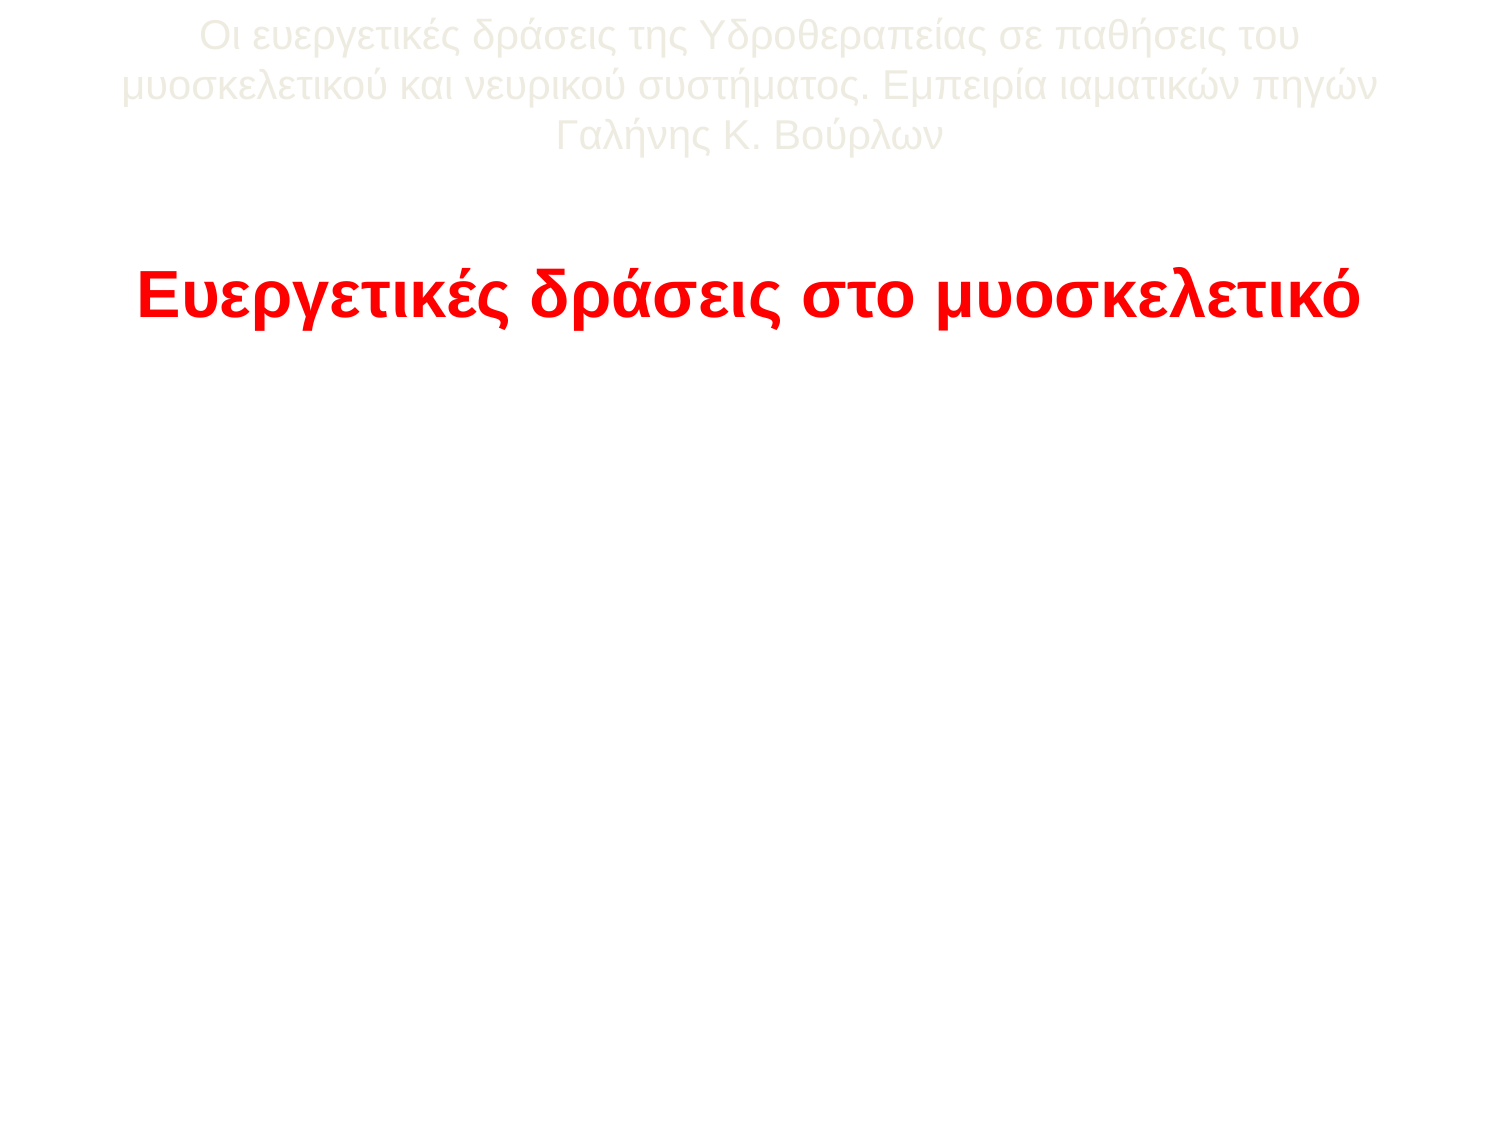

# Οι ευεργετικές δράσεις της Υδροθεραπείας σε παθήσεις του μυοσκελετικού και νευρικού συστήματος. Εμπειρία ιαματικών πηγών Γαλήνης Κ. Βούρλων
Ευεργετικές δράσεις στο μυοσκελετικό
Θερμά λουτρά (37˚ και πάνω) για εκφυλιστικές σπονδυλαρθροπάθειες, οσφυαλγία, ραχιαλγία, αυχεναλγία, δυσκαμψία, ατροφία, μετατραυματικές καταστάσεις, περιαρθρίτιδα ώμου, χρόνιες τενοντίτιδες, οστεοαρθρίτιδα ισχίου και γόνατος, ινομυαλγία, αγκυλοποιητική σπονδυλίτιδα, ρευματικές διαταραχές
Ψυχρά τοπικά υδροθεραπευτικά μέσα ή εναλλαγή θερμών-ψυχρών σε μυϊκές κακώσεις, θλάσεις, διαστρέμματα, οξείες τενοντίτιδες